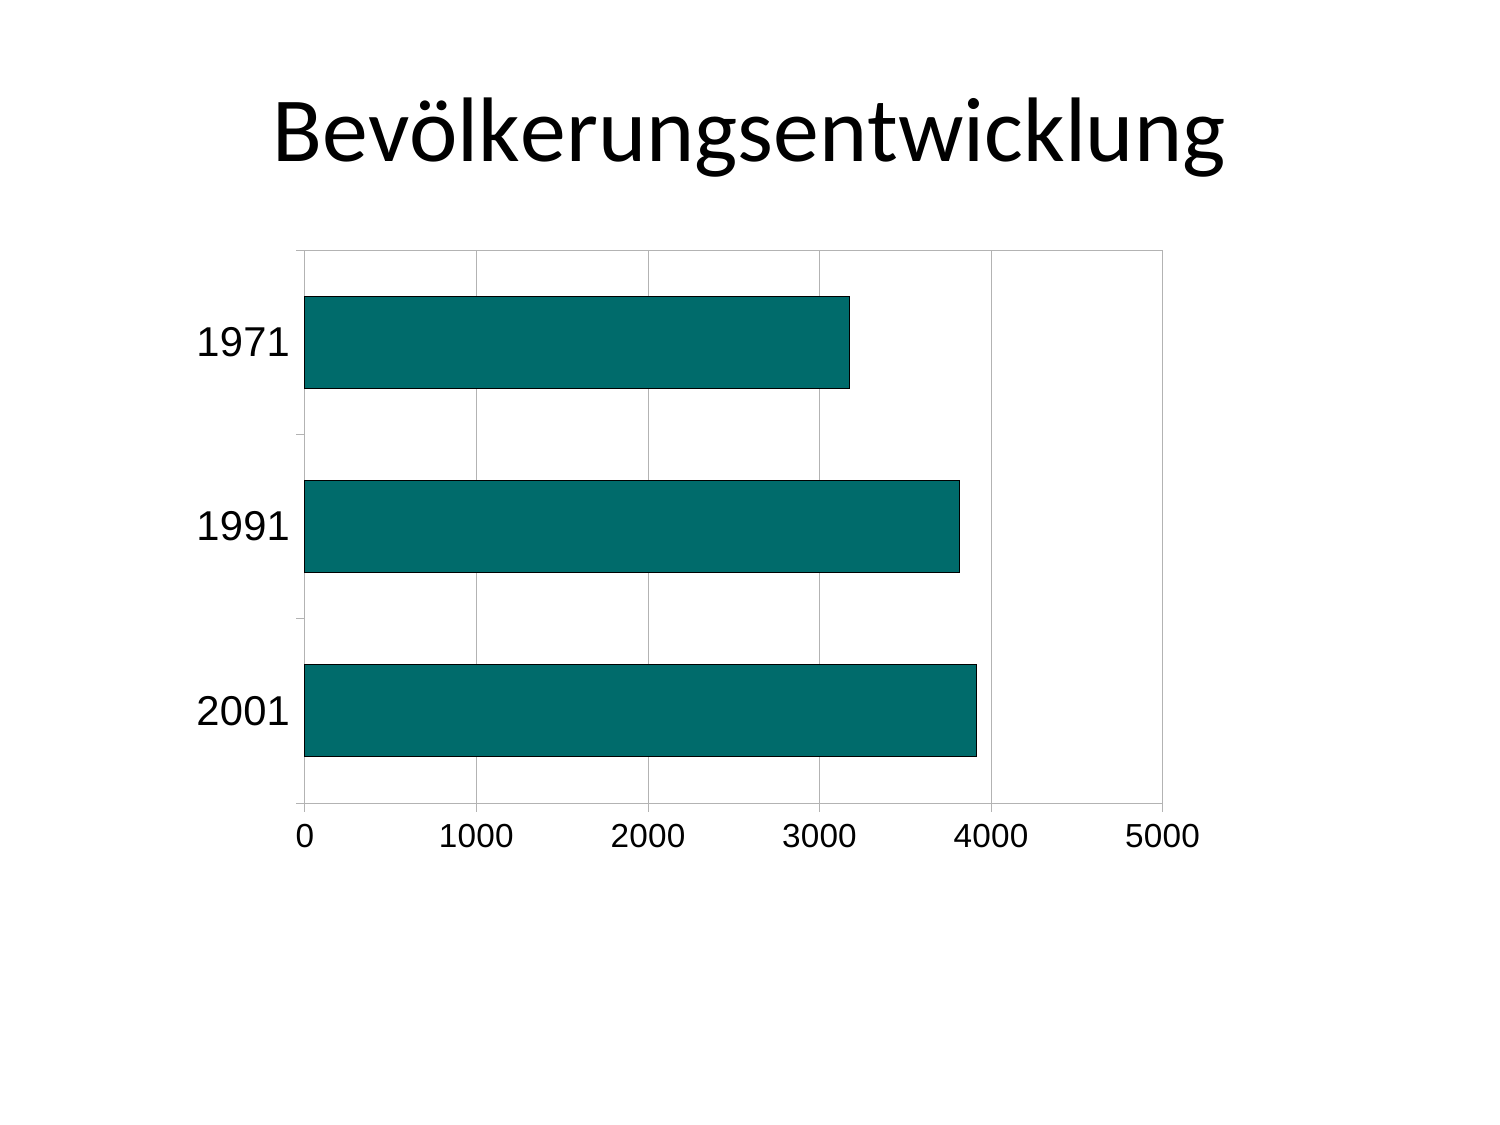

# Bevölkerungsentwicklung
### Chart
| Category | Einwohner |
|---|---|
| 1971 | 3177.0 |
| 1991 | 3814.0 |
| 2001 | 3915.0 |